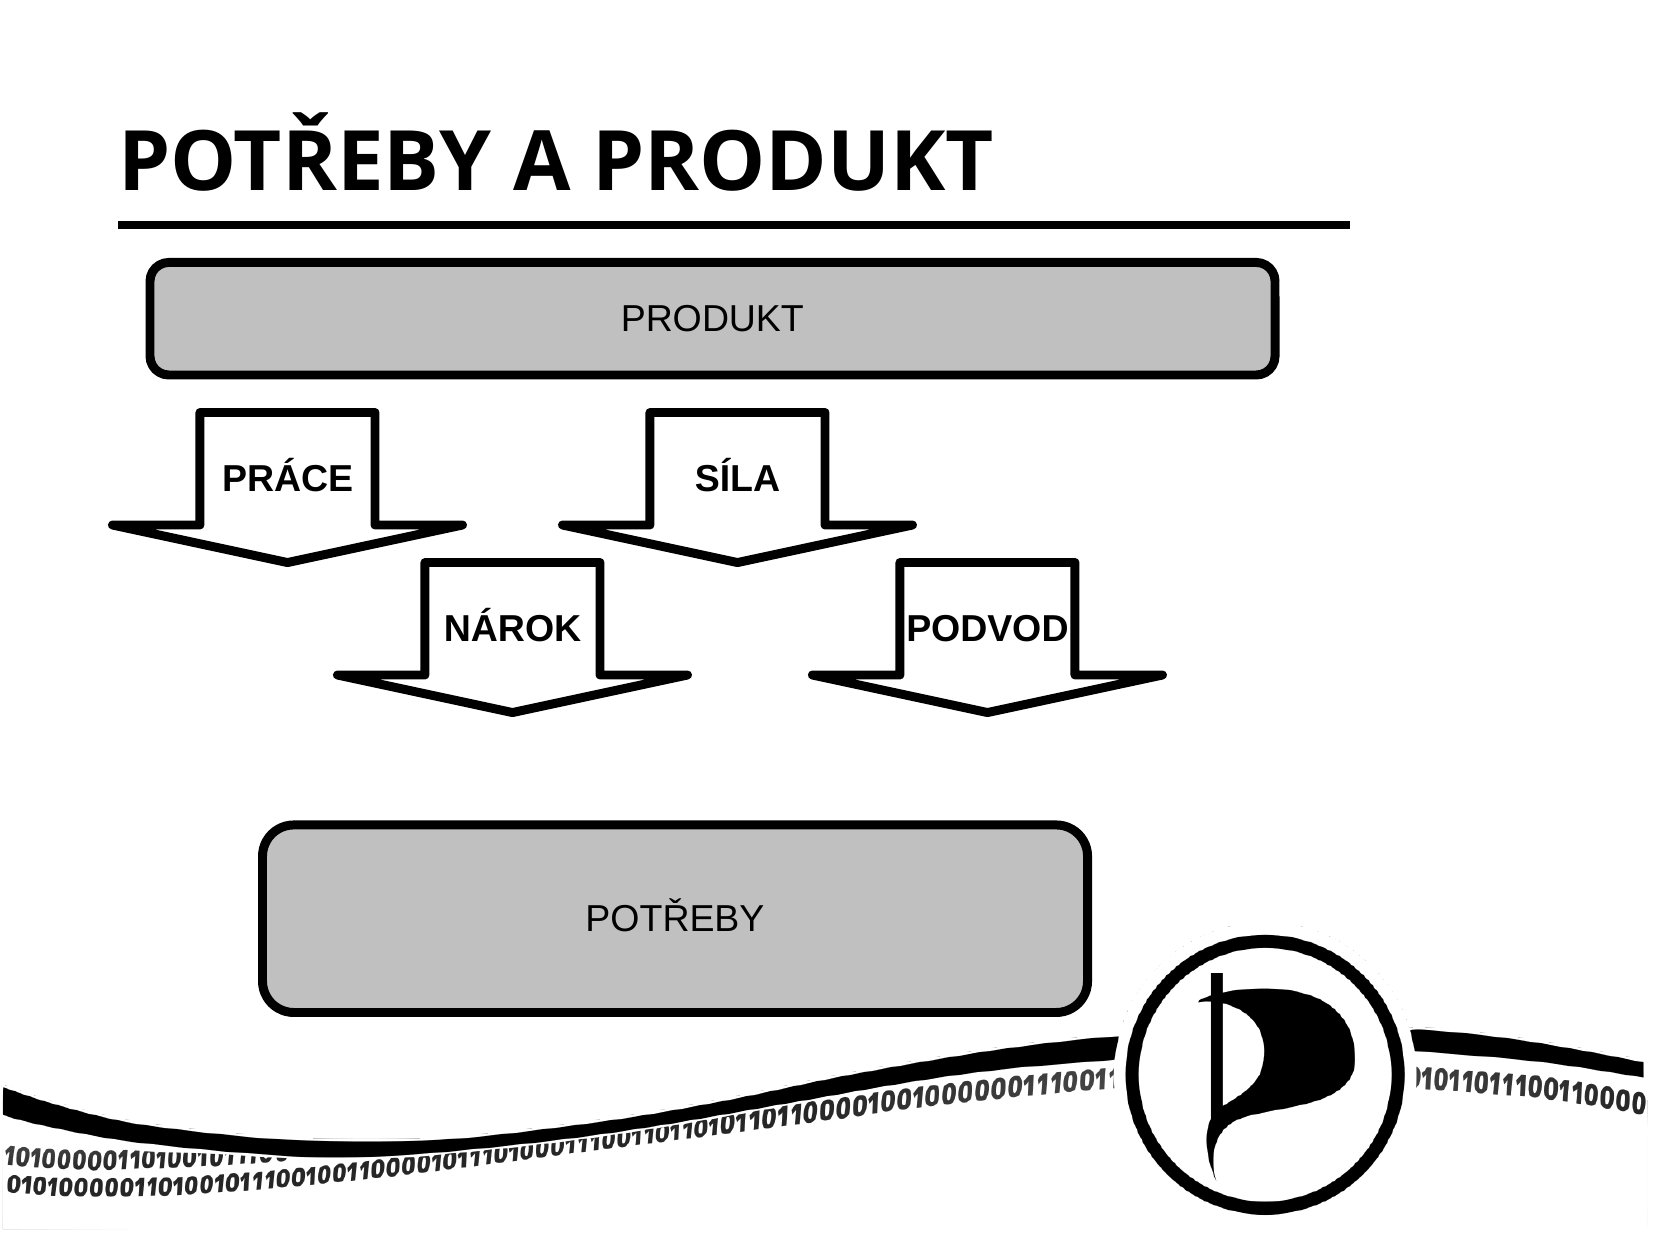

# POTŘEBY A PRODUKT
PRODUKT
PRÁCE
SÍLA
NÁROK
PODVOD
POTŘEBY